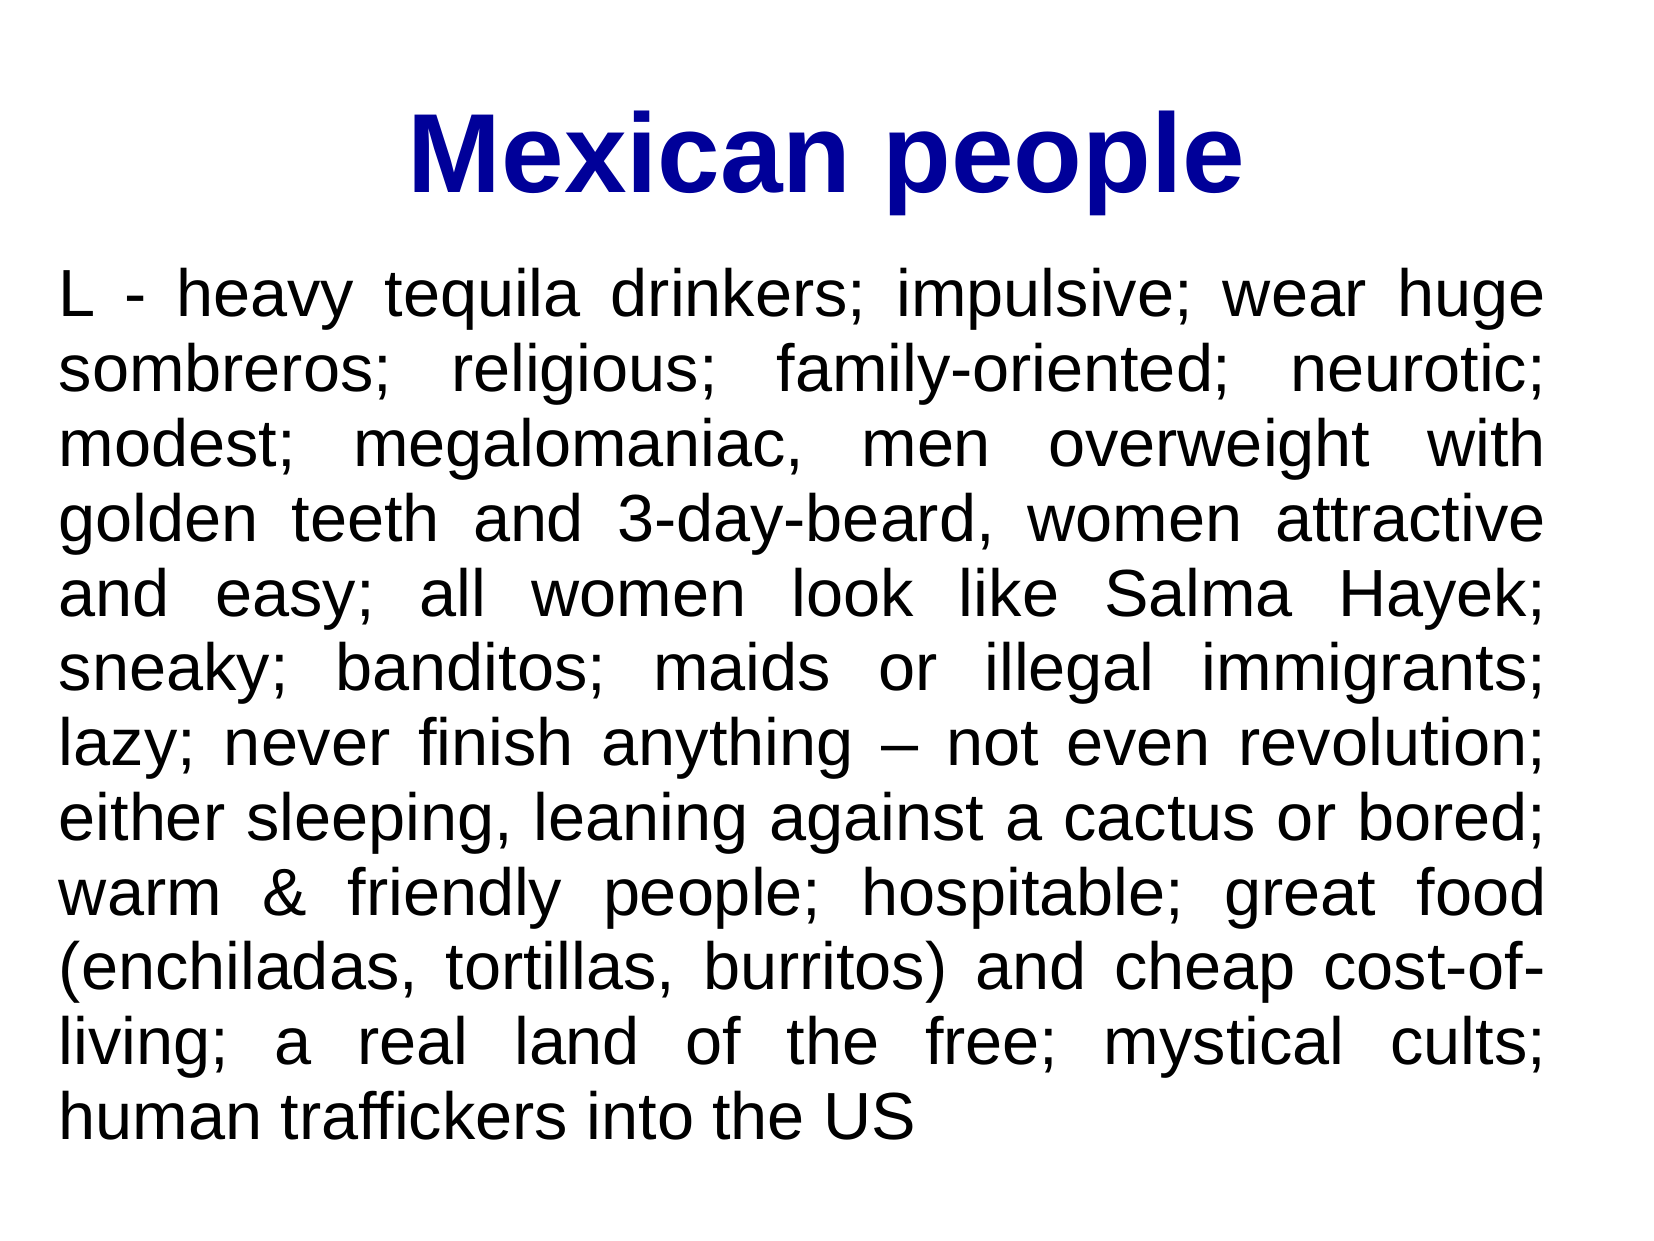

# Mexican people
L - heavy tequila drinkers; impulsive; wear huge sombreros; religious; family-oriented; neurotic; modest; megalomaniac, men overweight with golden teeth and 3-day-beard, women attractive and easy; all women look like Salma Hayek; sneaky; banditos; maids or illegal immigrants; lazy; never finish anything – not even revolution; either sleeping, leaning against a cactus or bored; warm & friendly people; hospitable; great food (enchiladas, tortillas, burritos) and cheap cost-of-living; a real land of the free; mystical cults; human traffickers into the US